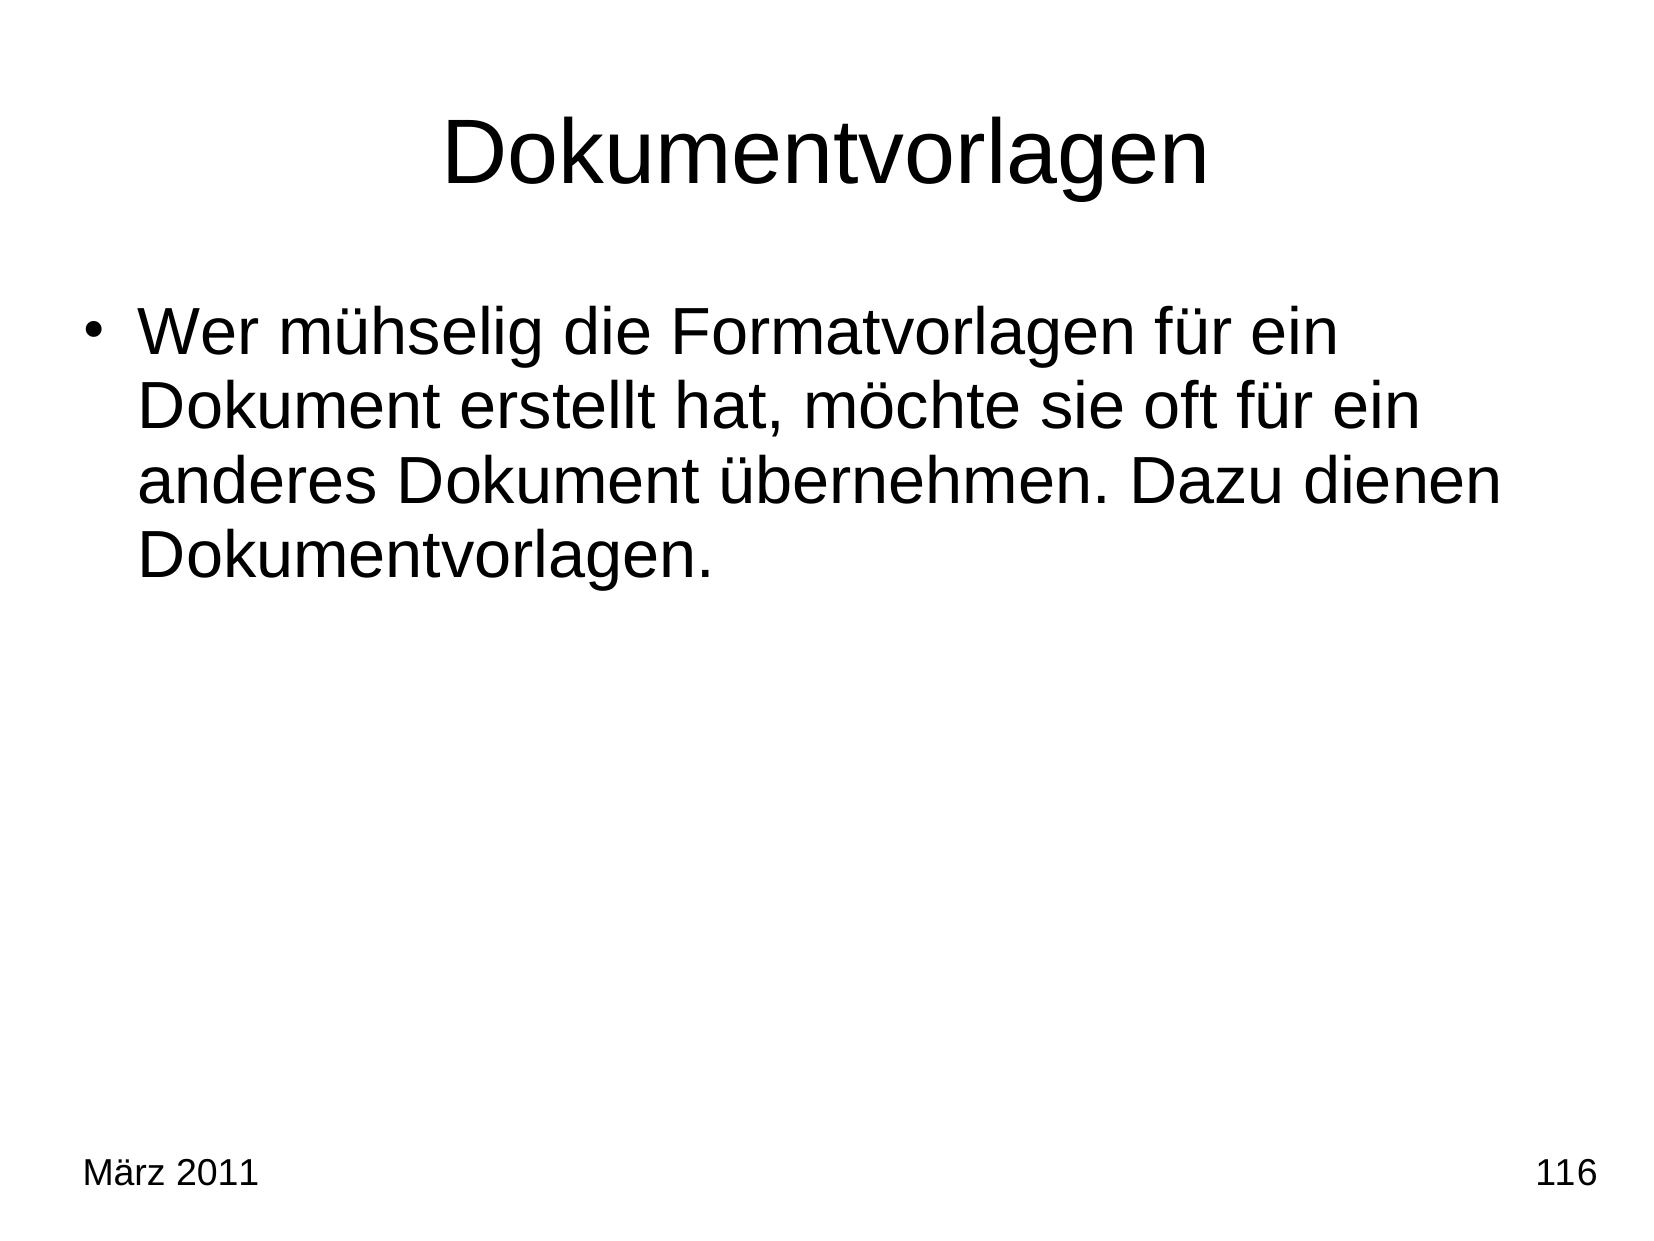

# Dokumentvorlagen
Wer mühselig die Formatvorlagen für ein Dokument erstellt hat, möchte sie oft für ein anderes Dokument übernehmen. Dazu dienen Dokumentvorlagen.
März 2011
116